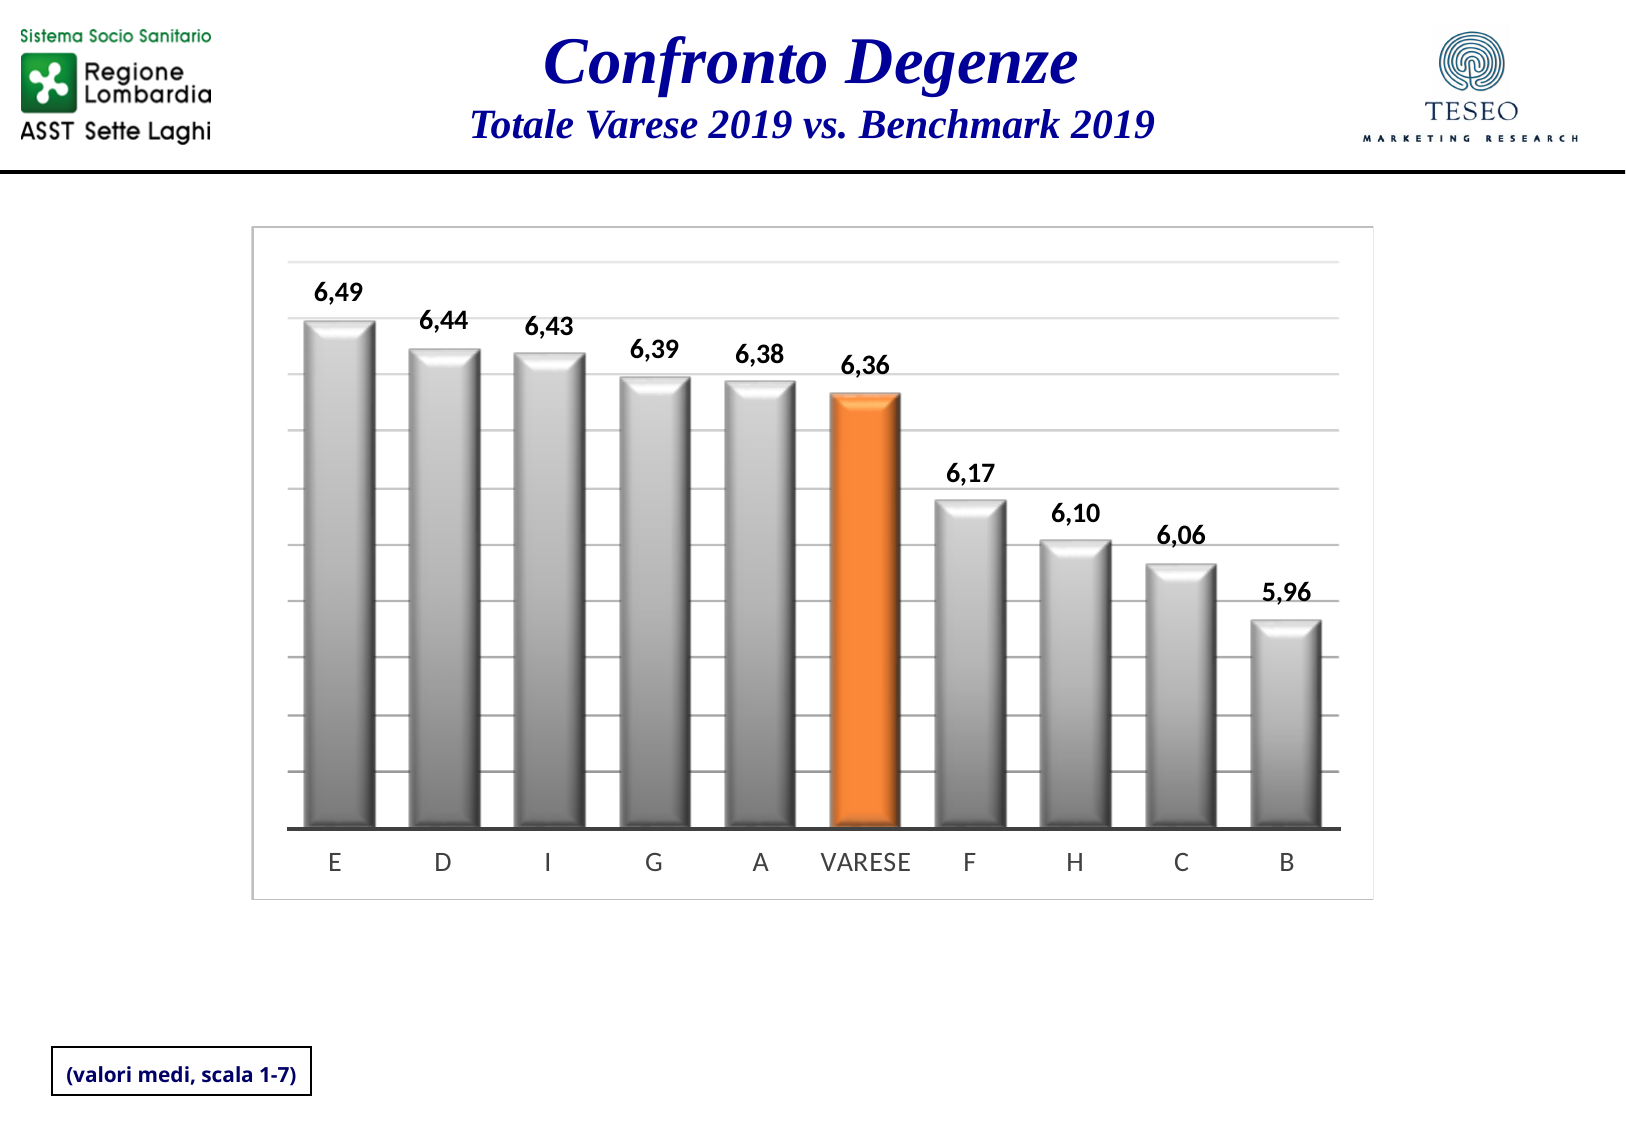

Confronto Degenze
Totale Varese 2019 vs. Benchmark 2019
(valori medi, scala 1-7)